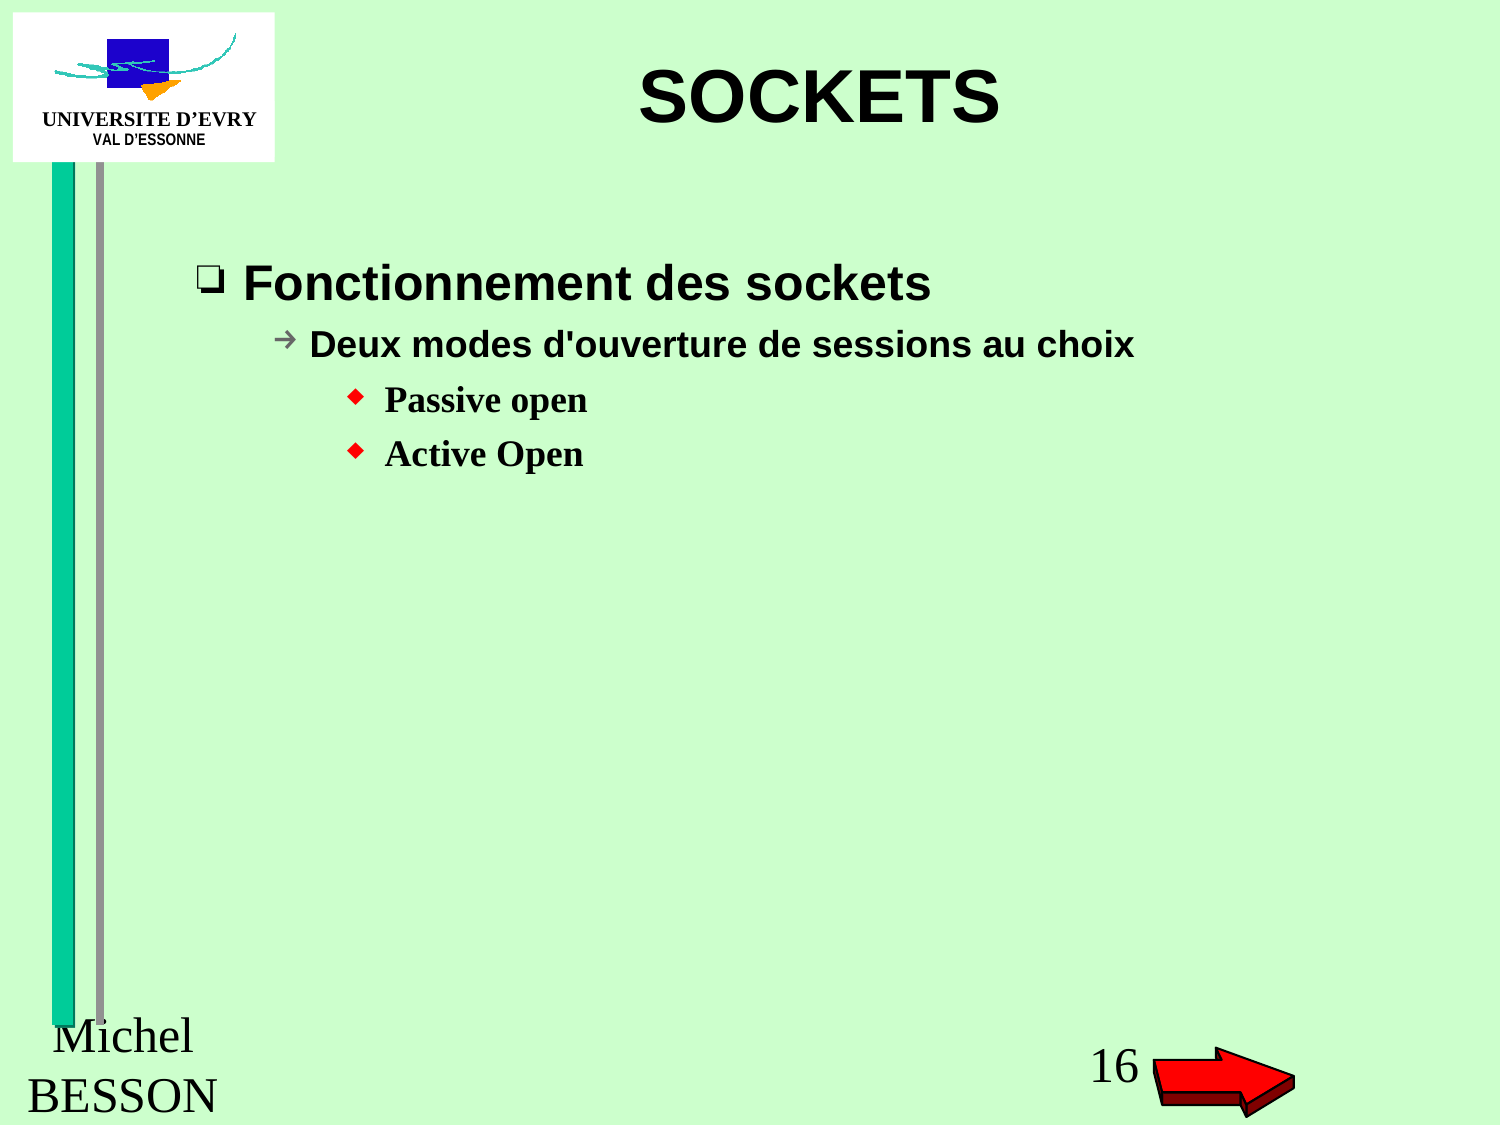

# SOCKETS
Fonctionnement des sockets
Deux modes d'ouverture de sessions au choix
Passive open
Active Open
16